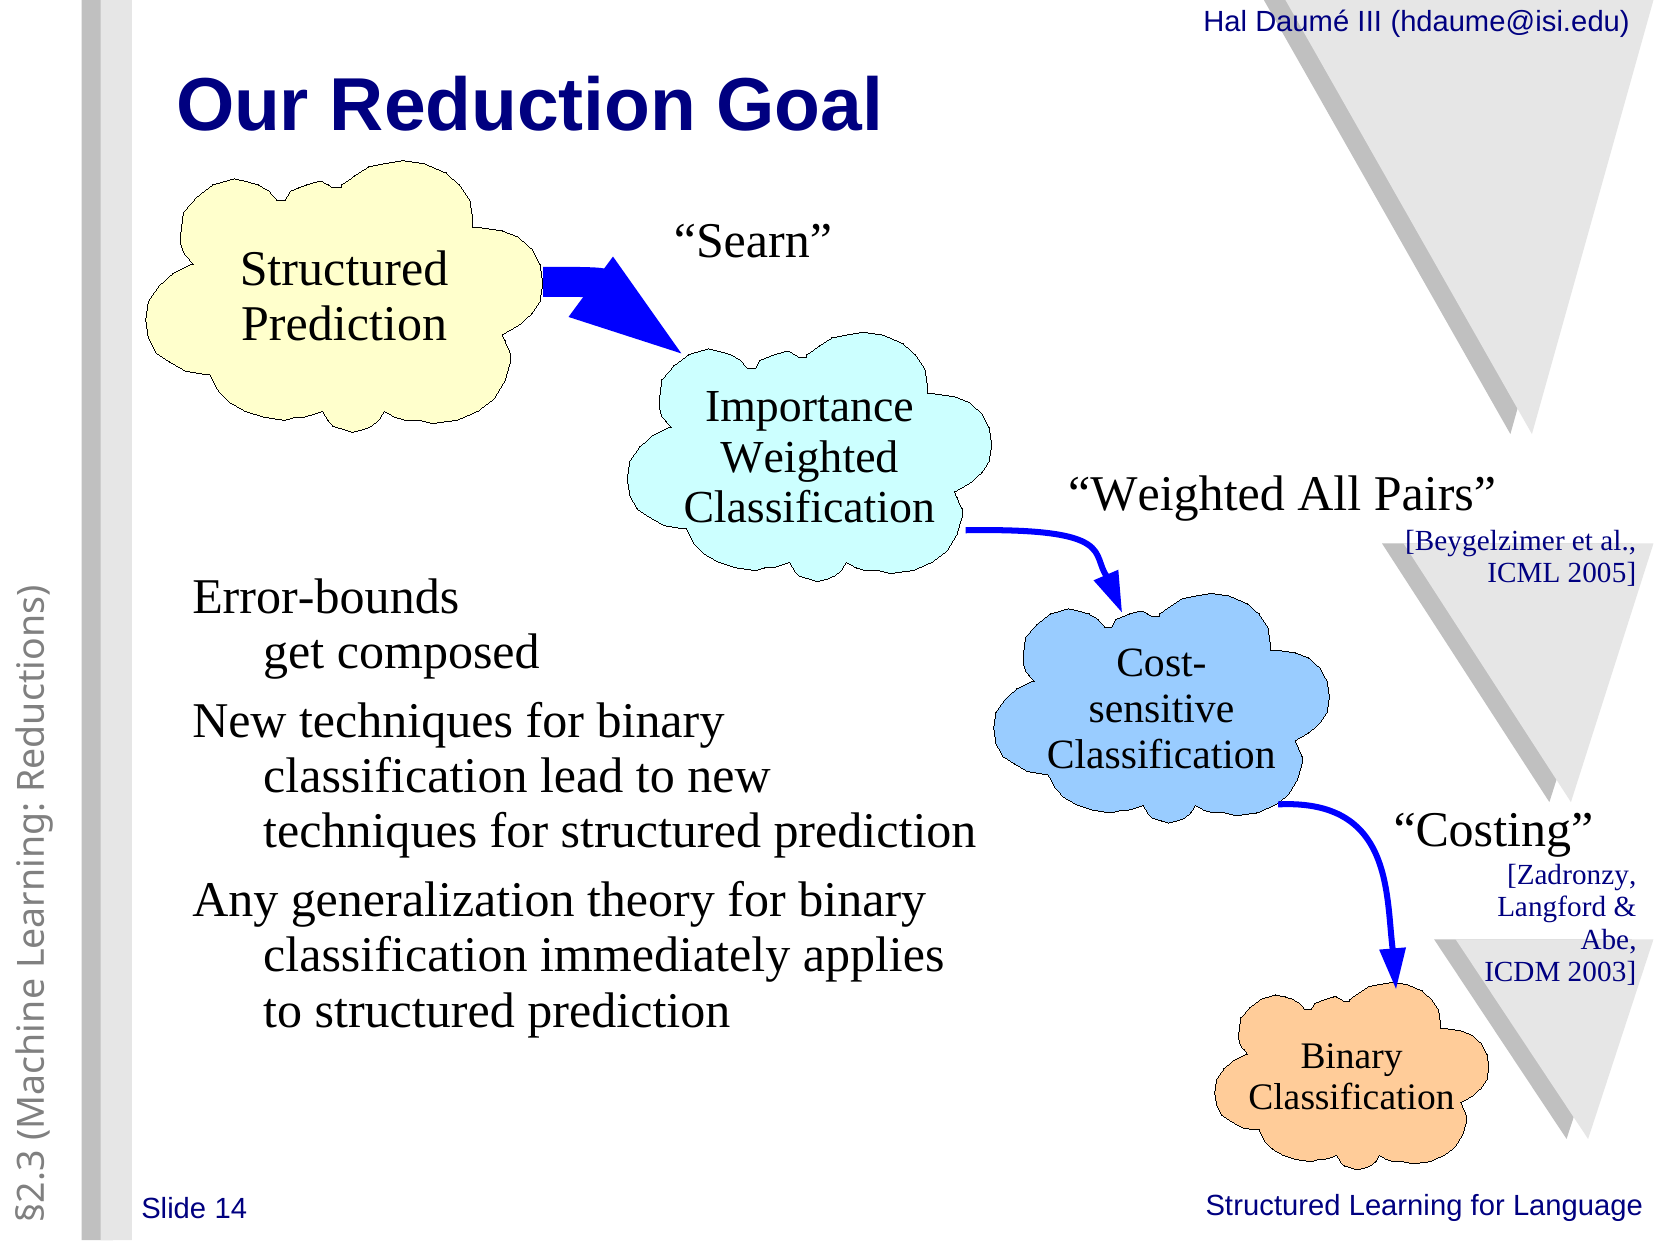

# Our Reduction Goal
Structured
Prediction
“Searn”
Importance
Weighted
Classification
“Weighted All Pairs”
[Beygelzimer et al.,
ICML 2005]
Cost-
sensitive
Classification
Error-bounds
get composed
New techniques for binary
classification lead to new
techniques for structured prediction
Any generalization theory for binary
classification immediately applies
to structured prediction
“Costing”
[Zadronzy,
Langford &
Abe,
ICDM 2003]
§2.3 (Machine Learning: Reductions)
Binary
Classification